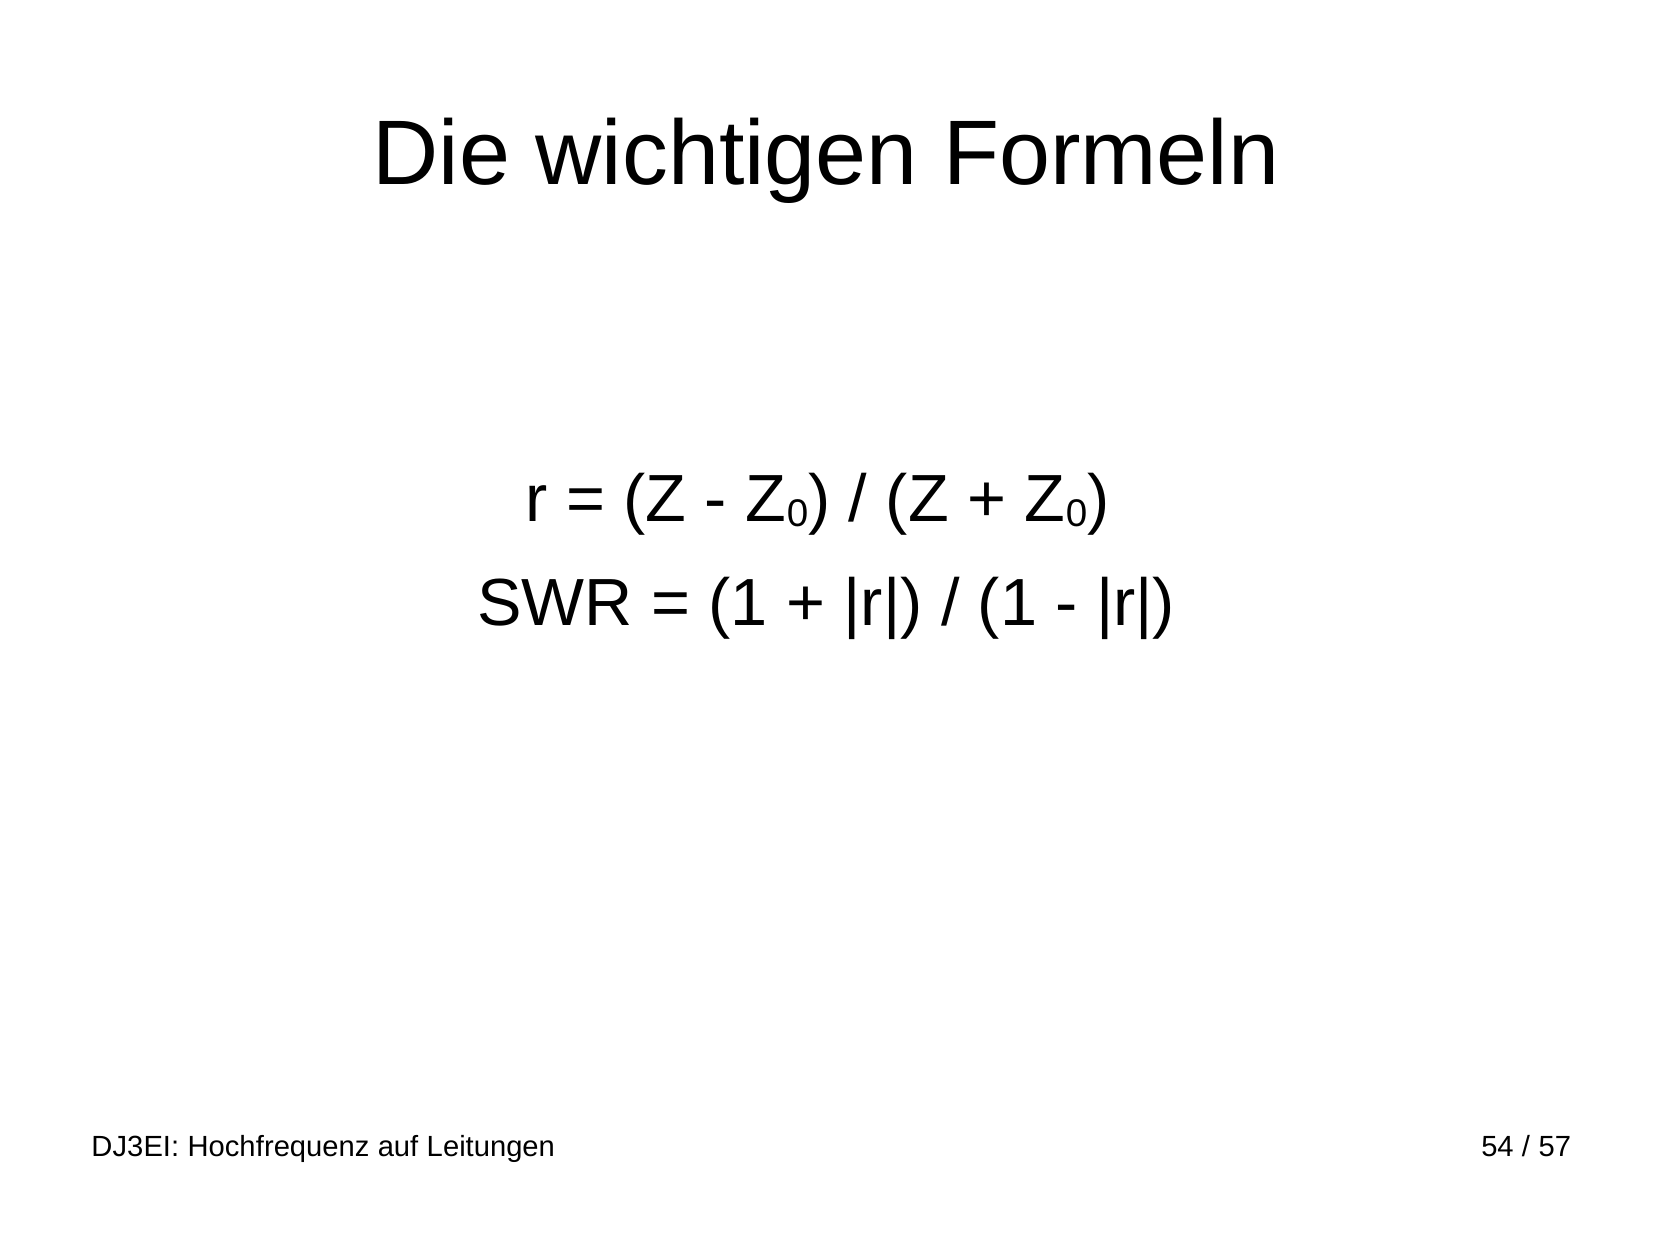

# Die wichtigen Formeln
r = (Z - Z0) / (Z + Z0)
SWR = (1 + |r|) / (1 - |r|)